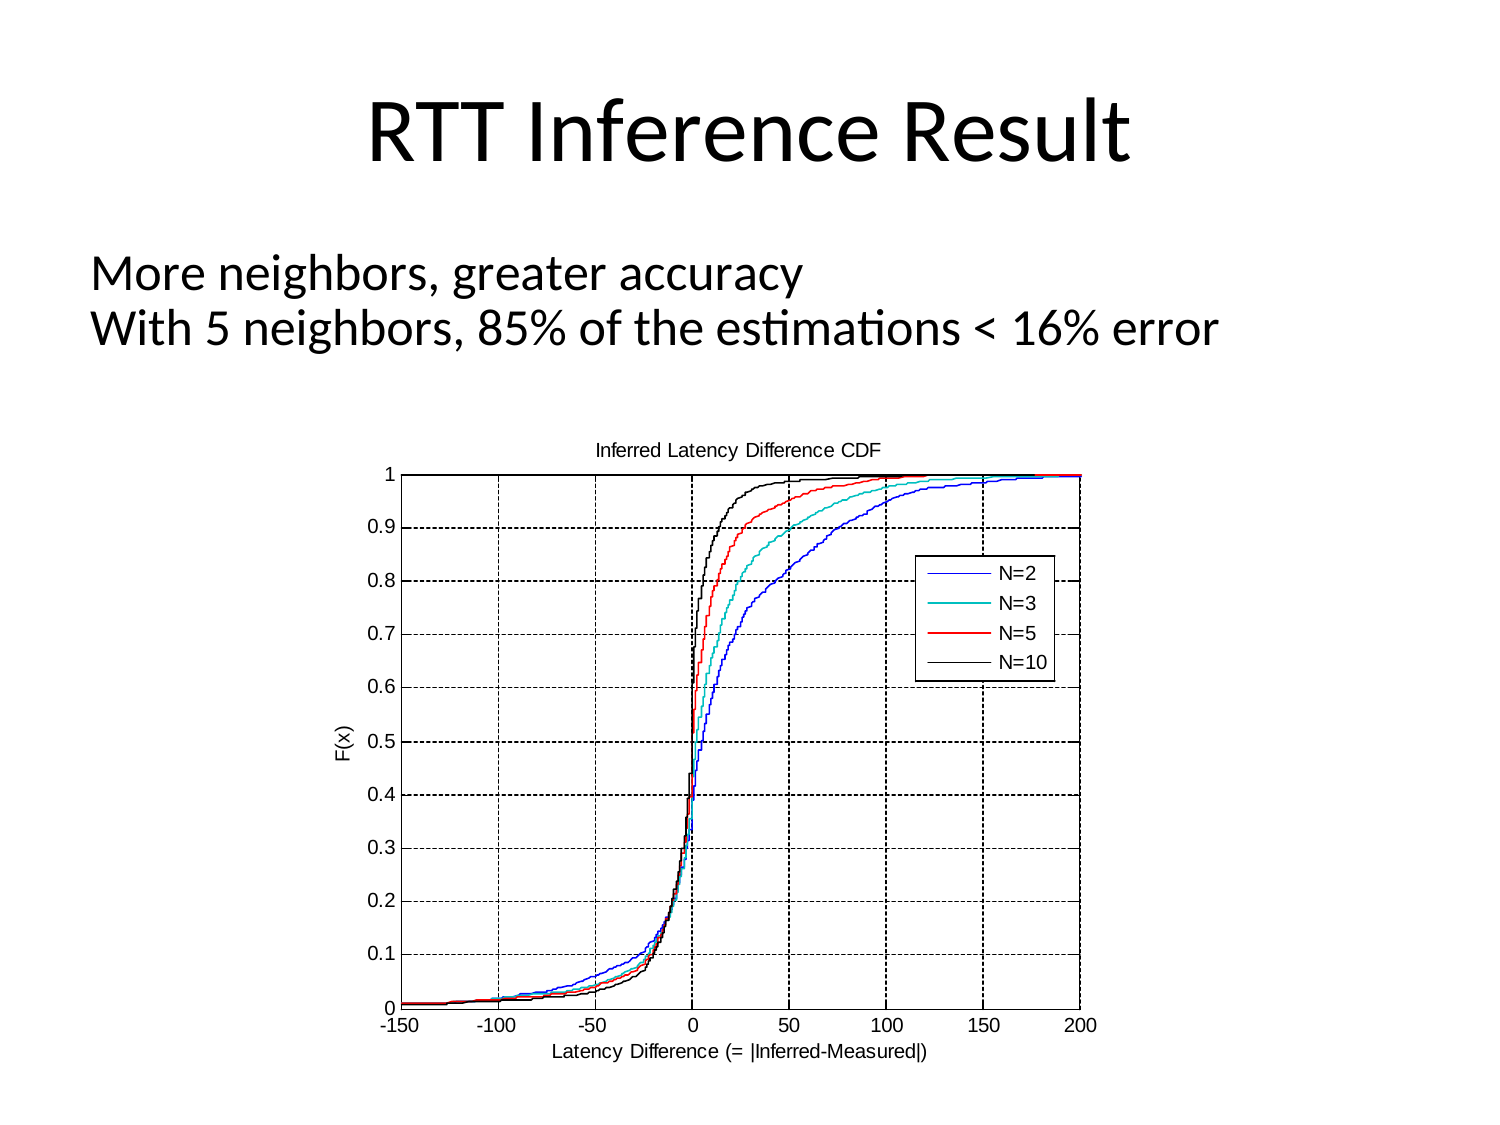

# RTT Inference Result
More neighbors, greater accuracy
With 5 neighbors, 85% of the estimations < 16% error